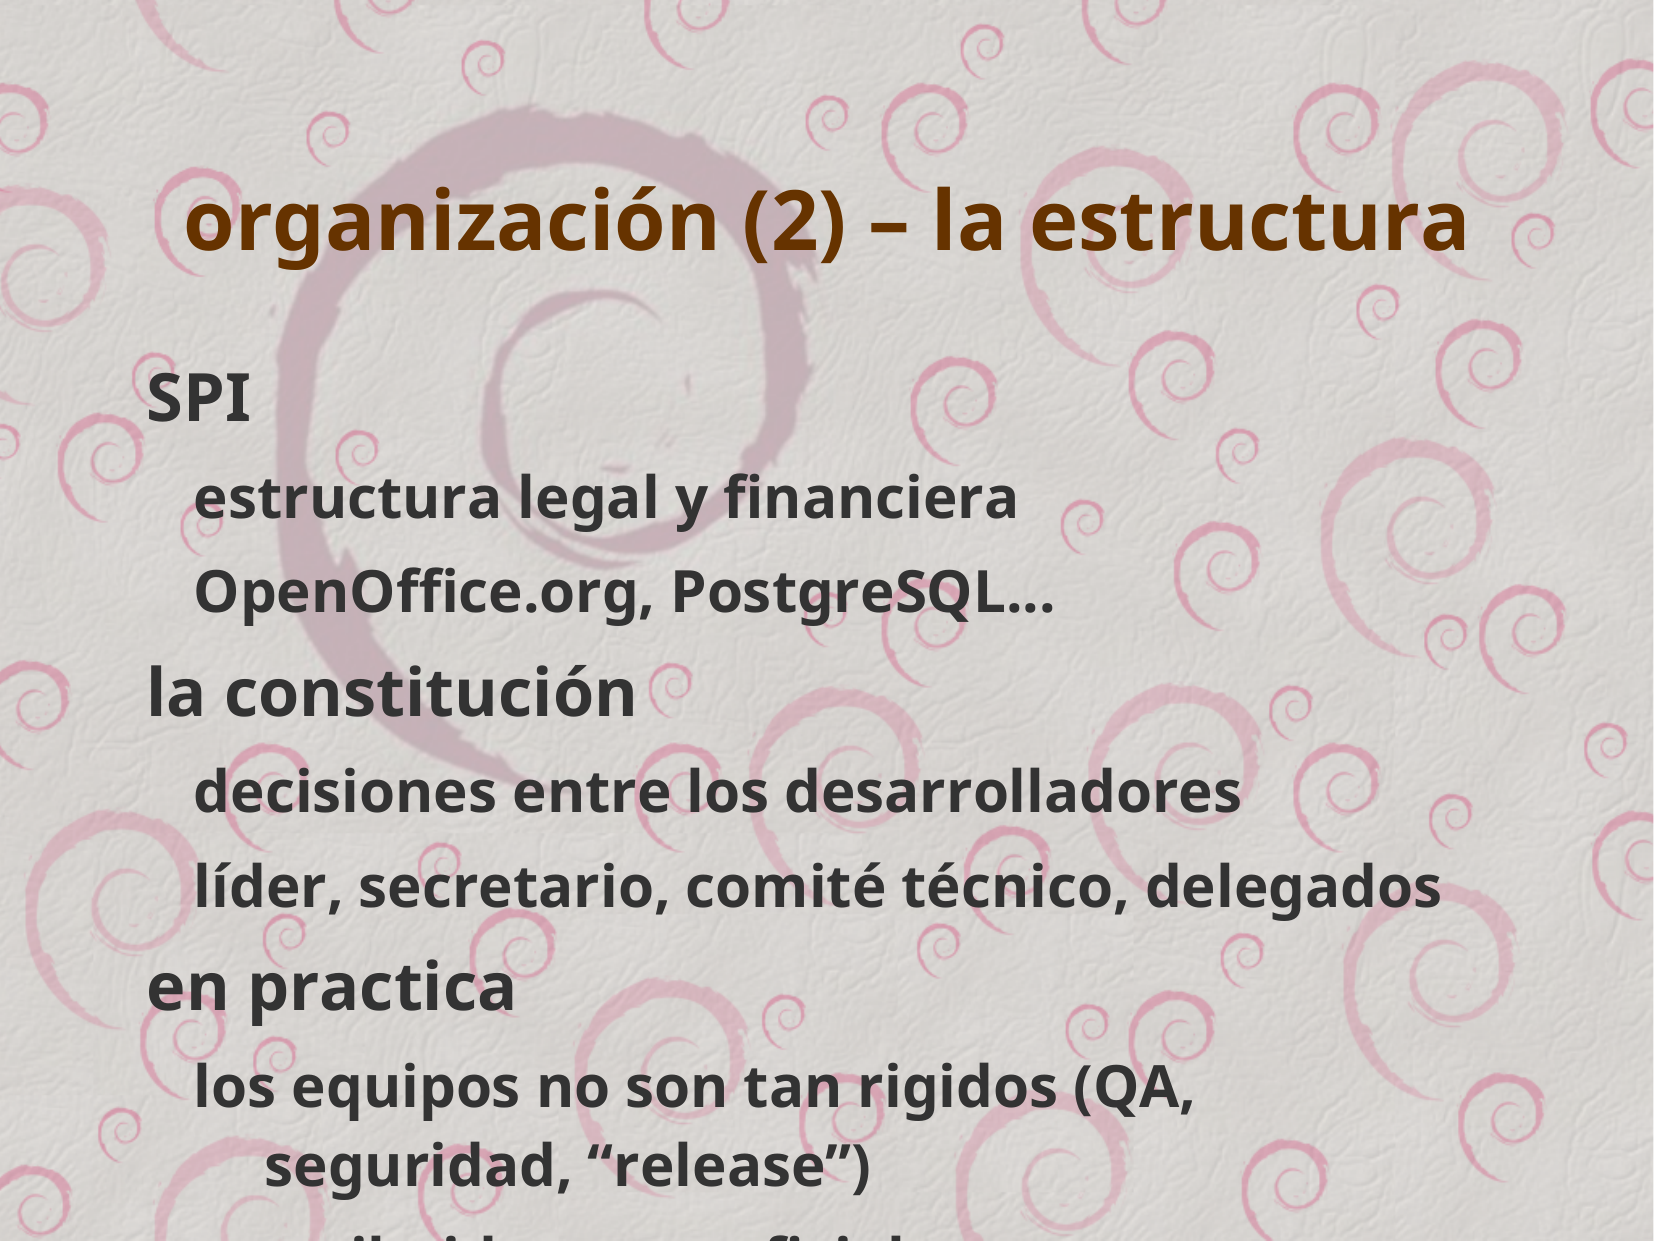

# organización (2) – la estructura
SPI
estructura legal y financiera
OpenOffice.org, PostgreSQL...
la constitución
decisiones entre los desarrolladores
líder, secretario, comité técnico, delegados
en practica
los equipos no son tan rigidos (QA, seguridad, “release”)
contribuidores no oficiales